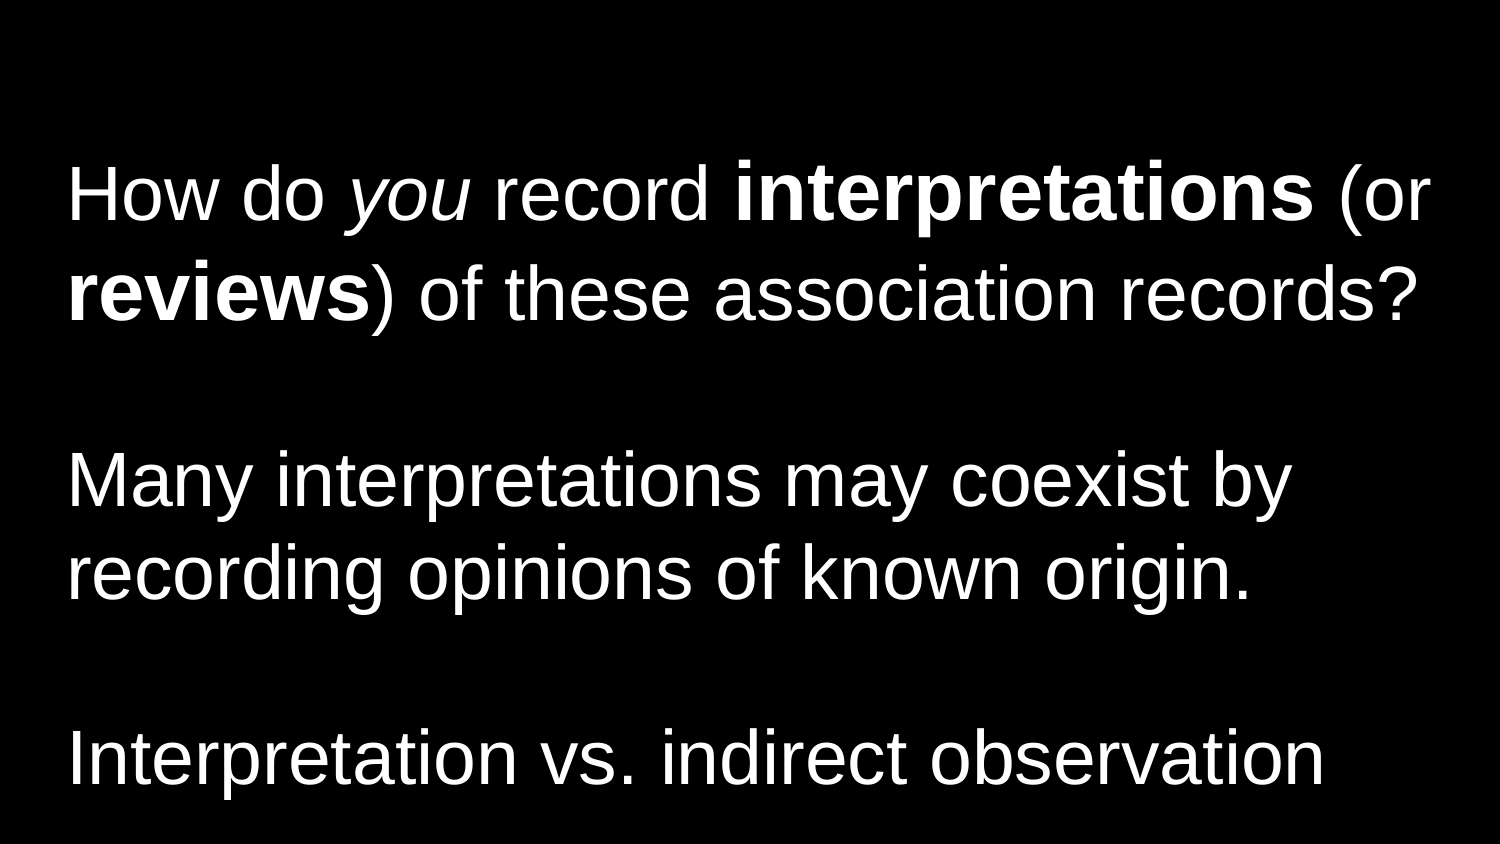

# How do you record interpretations (or reviews) of these association records? Many interpretations may coexist by recording opinions of known origin. Interpretation vs. indirect observation